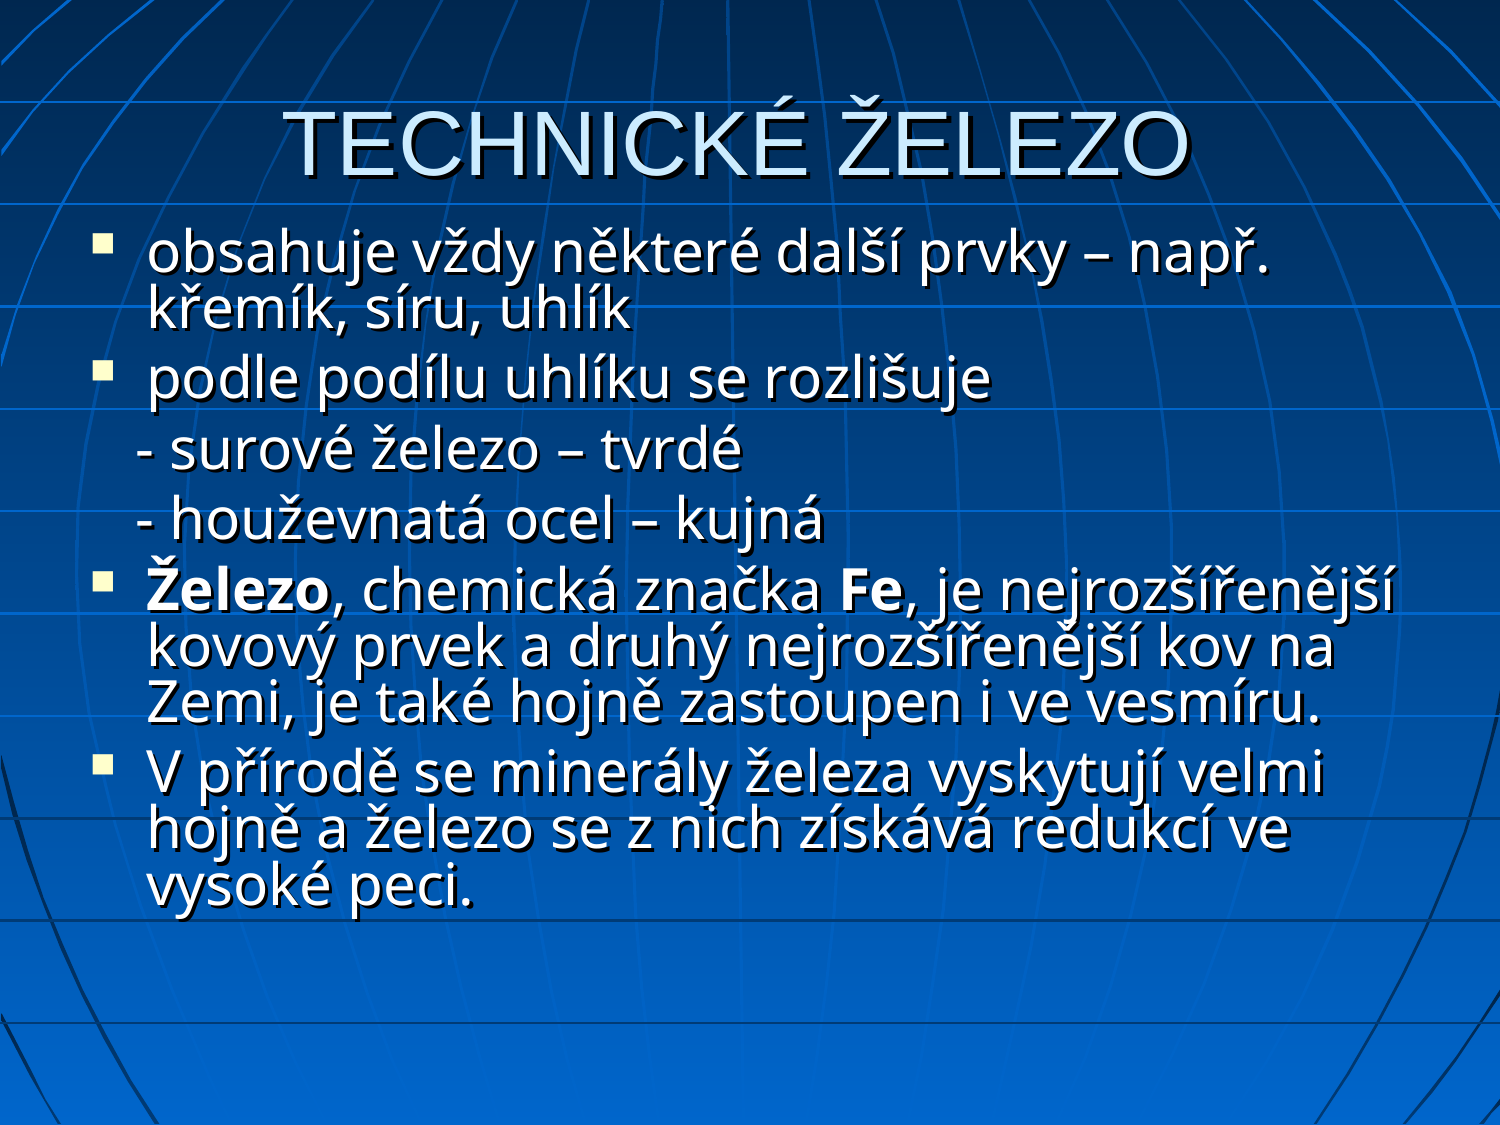

# TECHNICKÉ ŽELEZO
obsahuje vždy některé další prvky – např. křemík, síru, uhlík
podle podílu uhlíku se rozlišuje
 - surové železo – tvrdé
 - houževnatá ocel – kujná
Železo, chemická značka Fe, je nejrozšířenější kovový prvek a druhý nejrozšířenější kov na Zemi, je také hojně zastoupen i ve vesmíru.
V přírodě se minerály železa vyskytují velmi hojně a železo se z nich získává redukcí ve vysoké peci.